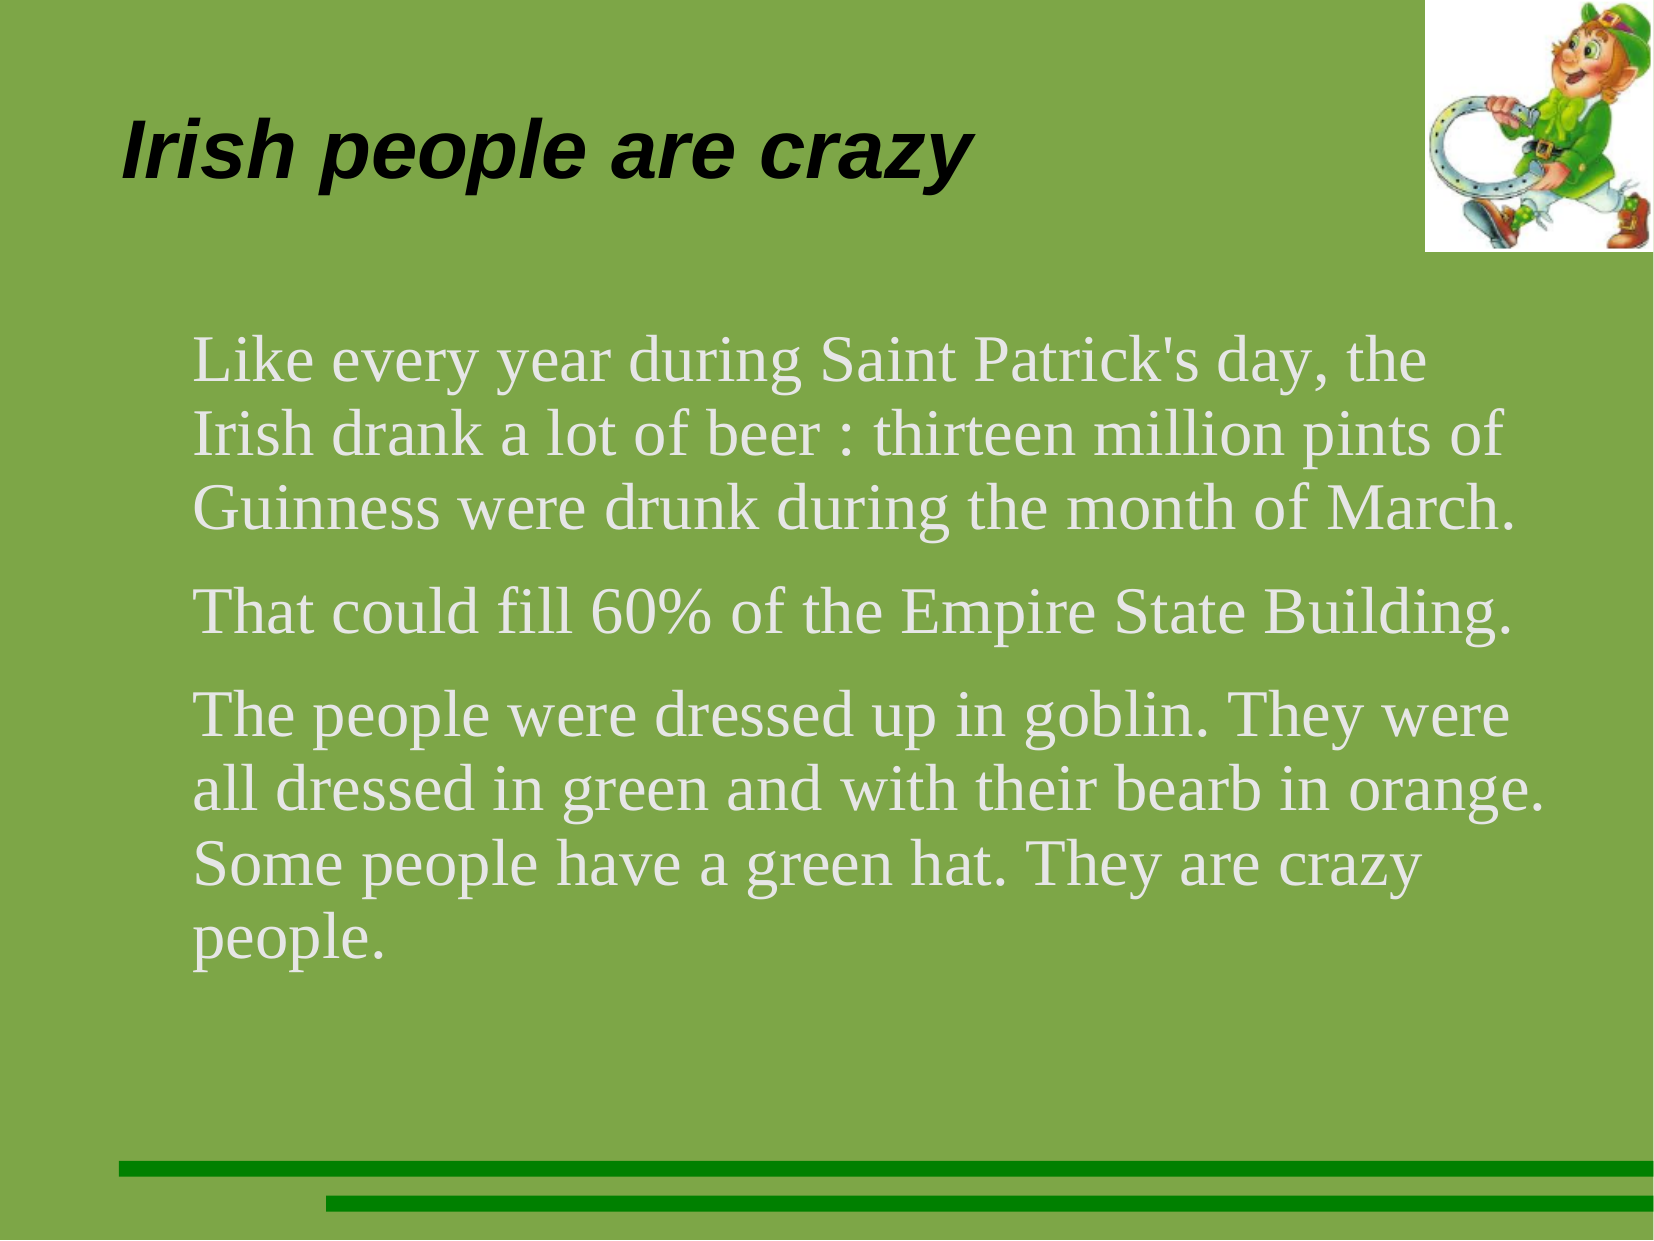

# Irish people are crazy
Like every year during Saint Patrick's day, the Irish drank a lot of beer : thirteen million pints of Guinness were drunk during the month of March.
That could fill 60% of the Empire State Building.
The people were dressed up in goblin. They were all dressed in green and with their bearb in orange. Some people have a green hat. They are crazy people.